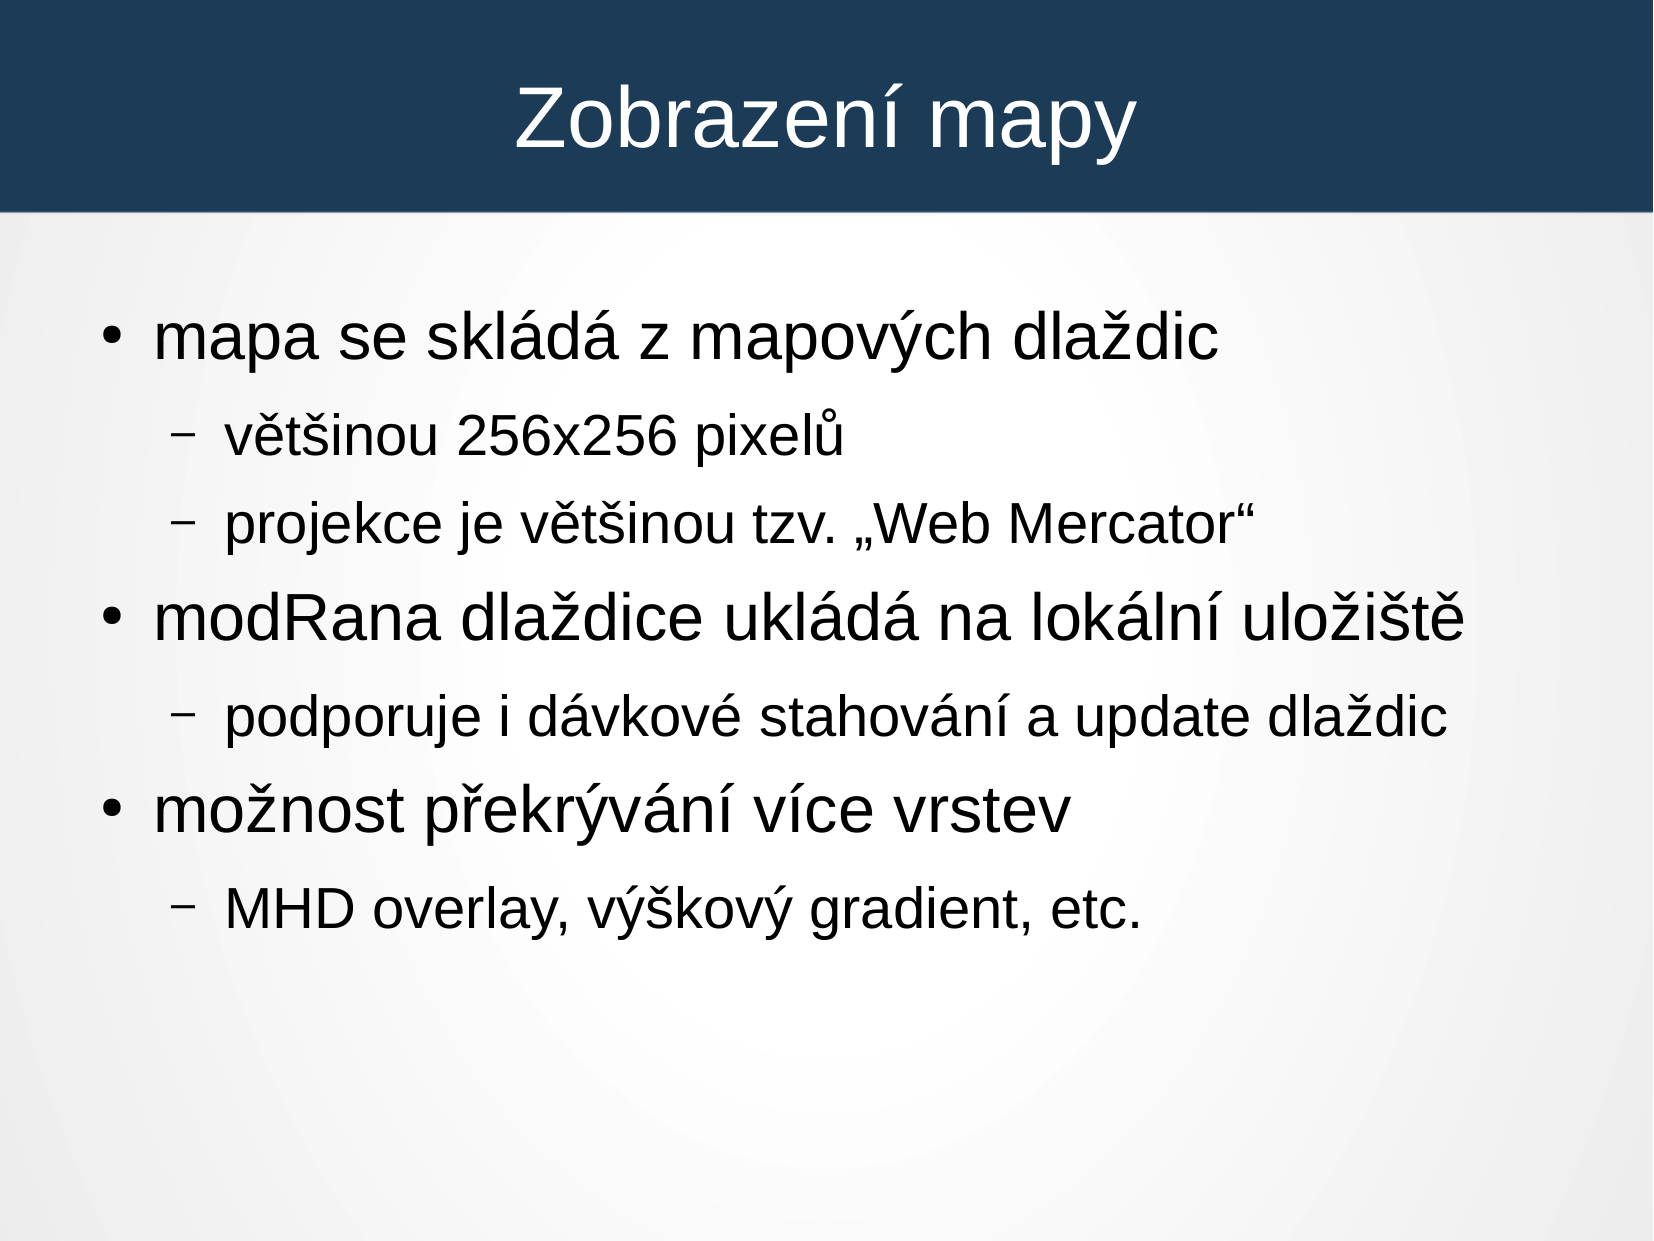

# Zobrazení mapy
mapa se skládá z mapových dlaždic
většinou 256x256 pixelů
projekce je většinou tzv. „Web Mercator“
modRana dlaždice ukládá na lokální uložiště
podporuje i dávkové stahování a update dlaždic
možnost překrývání více vrstev
MHD overlay, výškový gradient, etc.
6